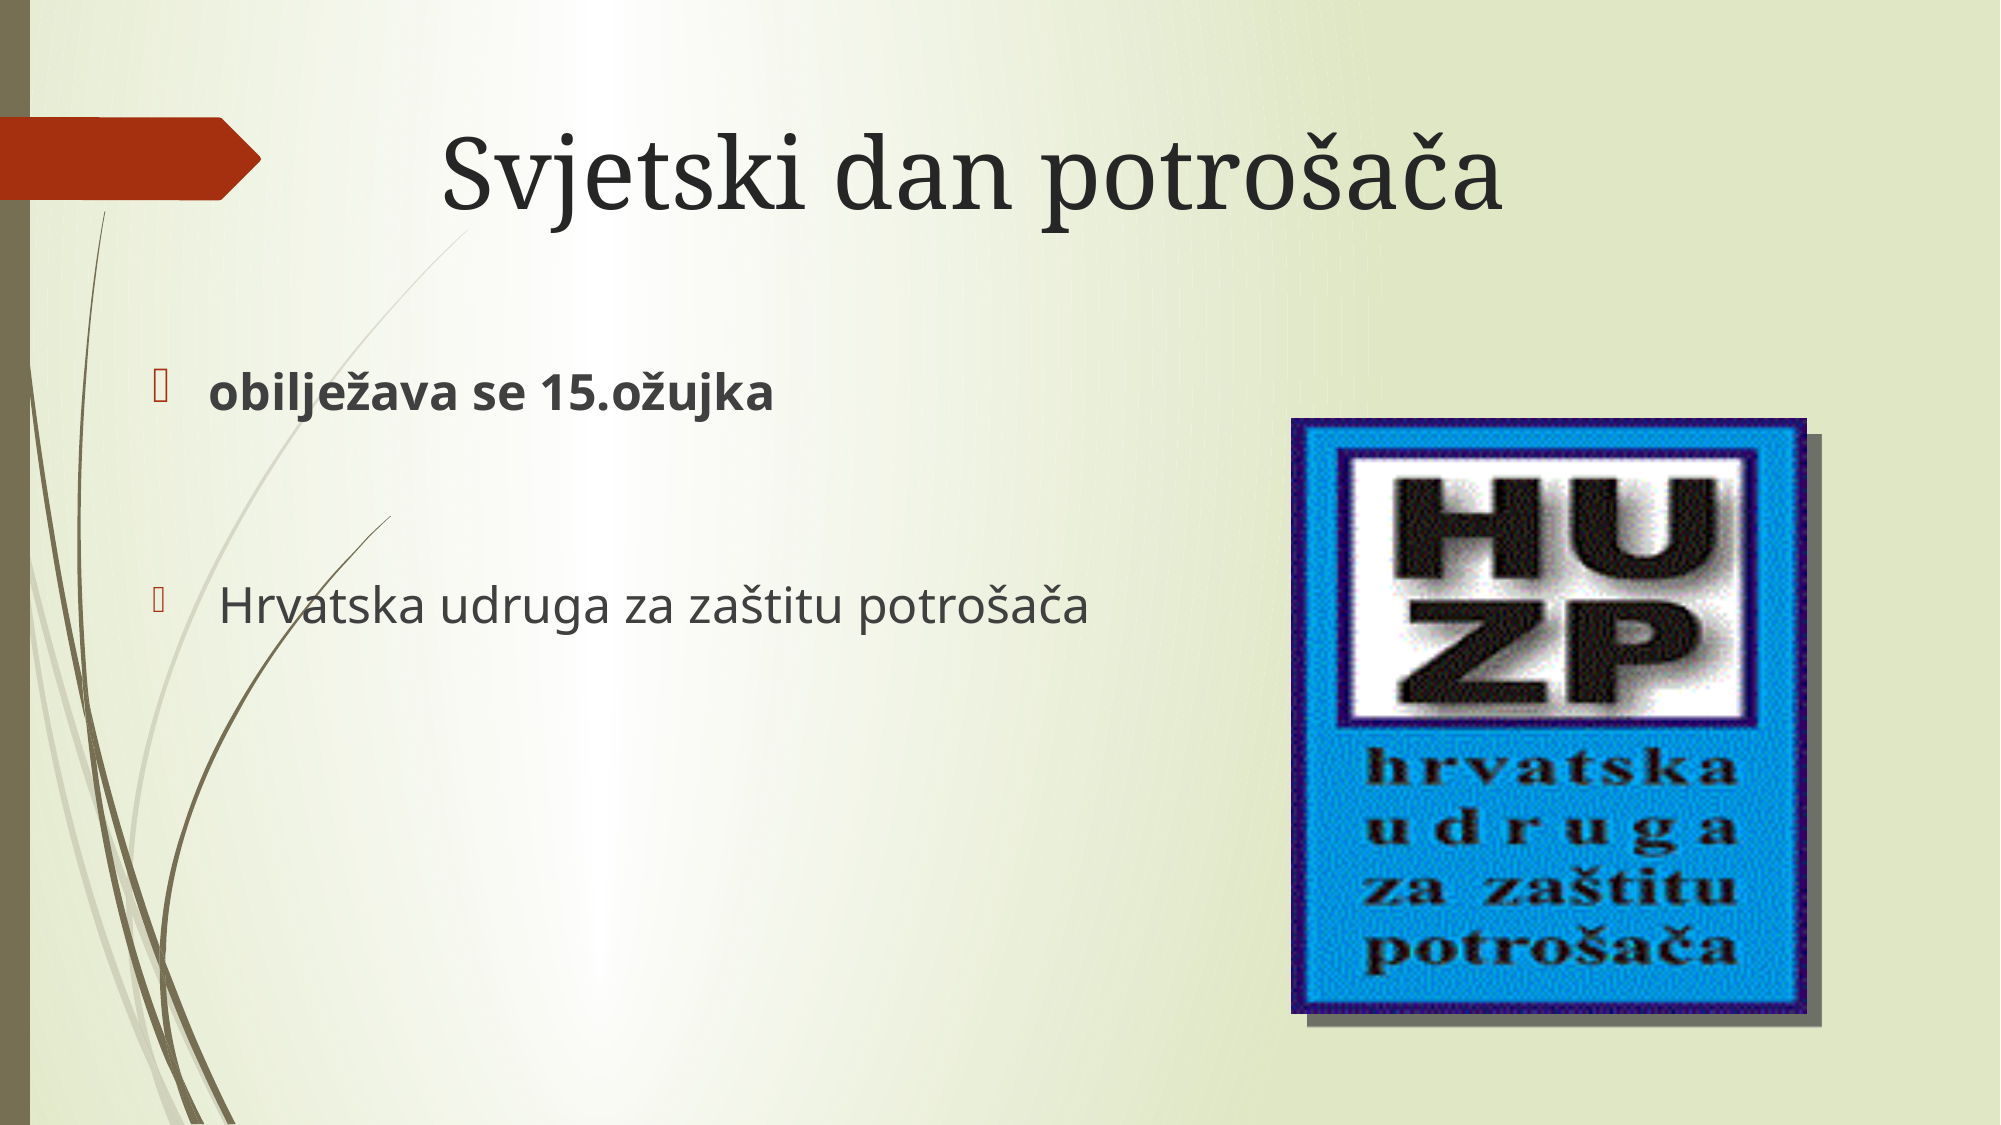

# Svjetski dan potrošača
obilježava se 15.ožujka
 Hrvatska udruga za zaštitu potrošača